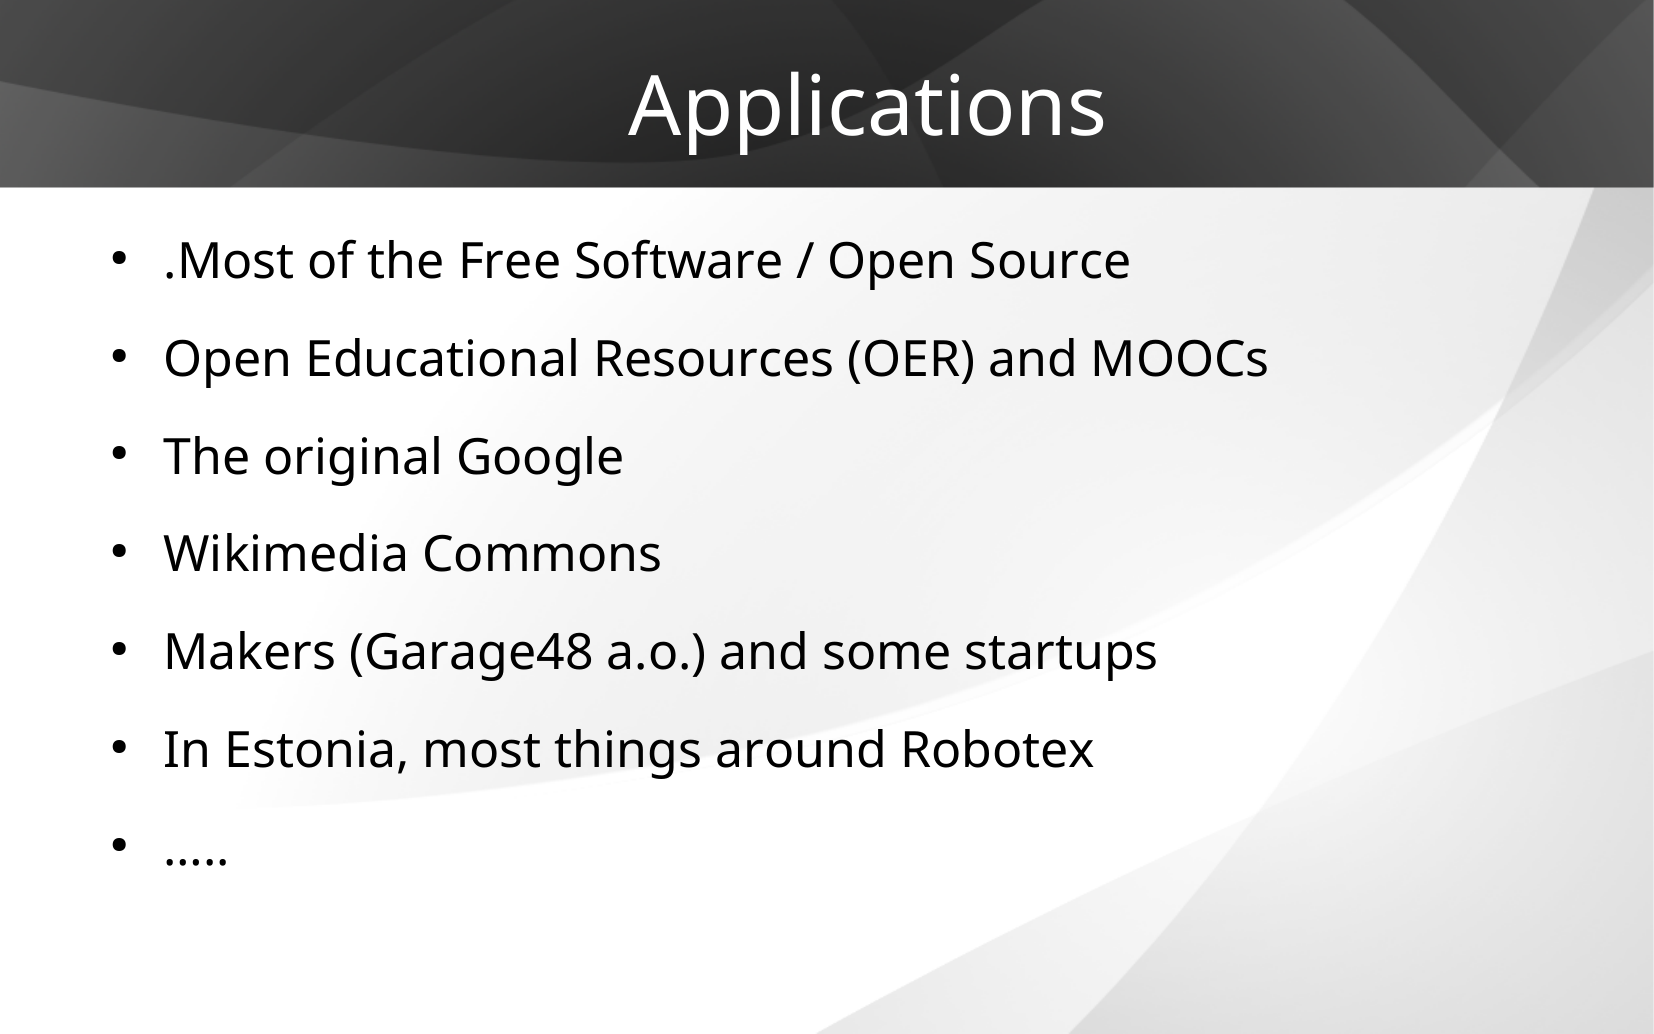

# Applications
.Most of the Free Software / Open Source
Open Educational Resources (OER) and MOOCs
The original Google
Wikimedia Commons
Makers (Garage48 a.o.) and some startups
In Estonia, most things around Robotex
…..